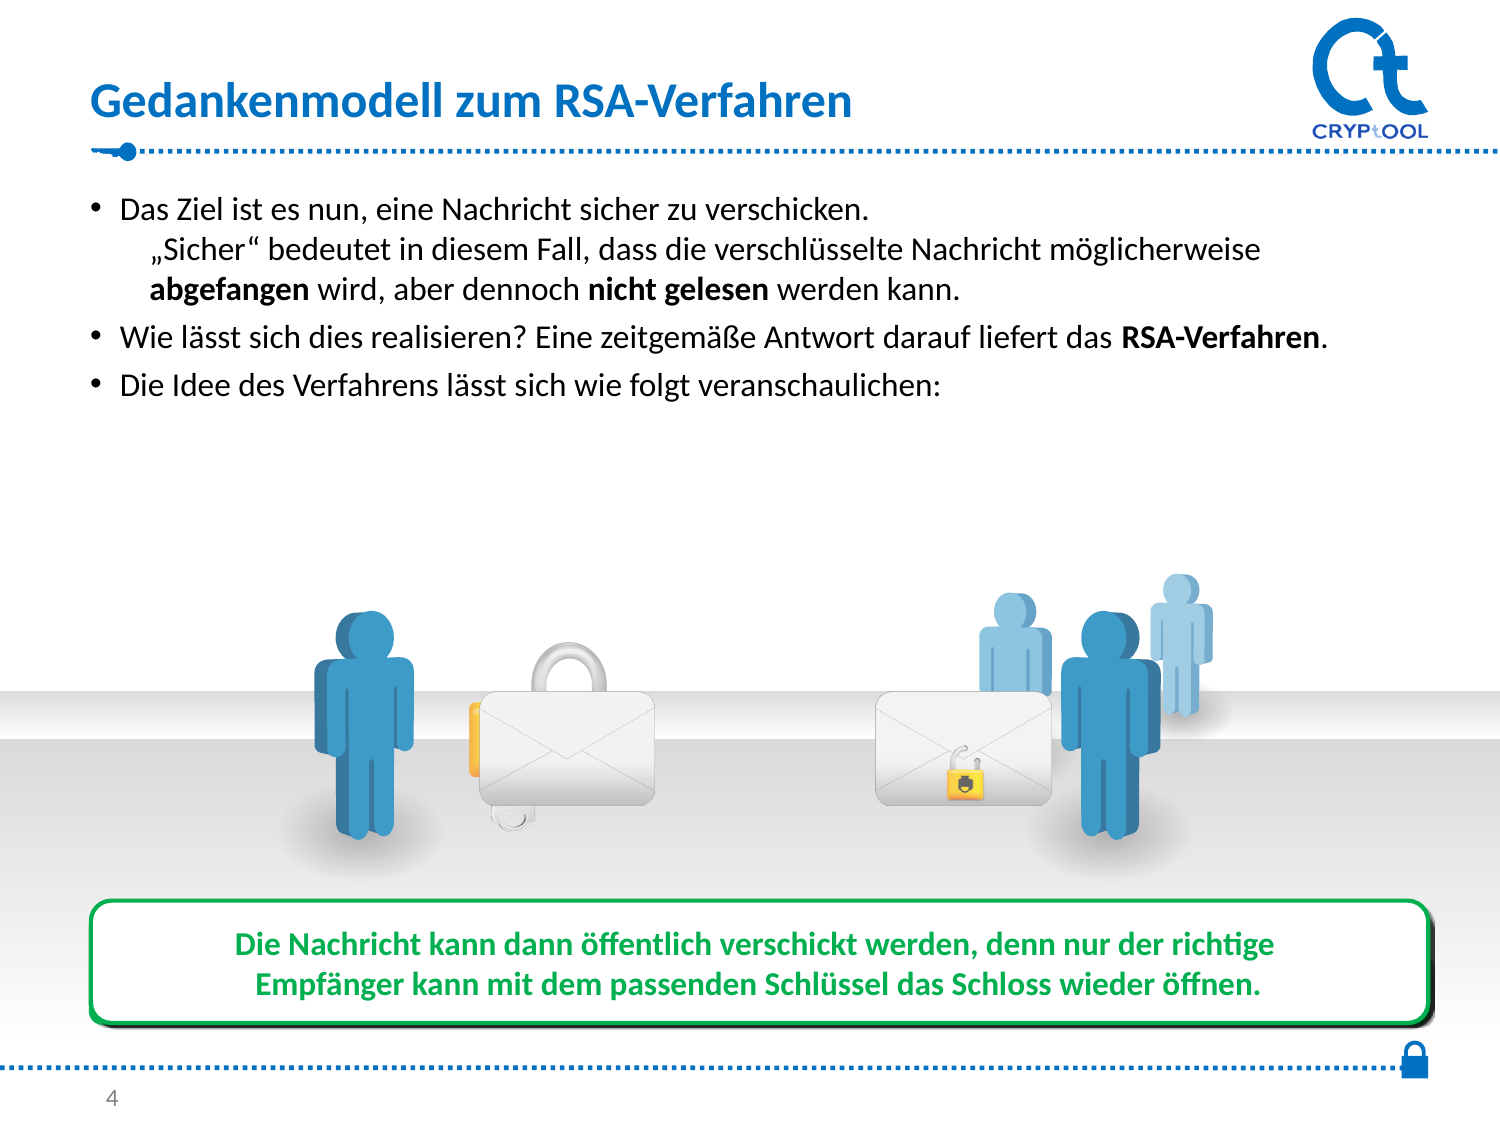

# Gedankenmodell zum RSA-Verfahren
Das Ziel ist es nun, eine Nachricht sicher zu verschicken.
„Sicher“ bedeutet in diesem Fall, dass die verschlüsselte Nachricht möglicherweise
abgefangen wird, aber dennoch nicht gelesen werden kann.
Wie lässt sich dies realisieren? Eine zeitgemäße Antwort darauf liefert das RSA-Verfahren.
Die Idee des Verfahrens lässt sich wie folgt veranschaulichen:
Die Nachricht kann dann öffentlich verschickt werden, denn nur der richtige
Empfänger kann mit dem passenden Schlüssel das Schloss wieder öffnen.
Die Idee ist, Schloss und Schlüssel voneinander zu trennen und Kopien
des Schlosses zu veröffentlichen, hingegen den Schlüssel geheim zu halten.
Möchte man jetzt jemanden etwas schicken,
nimmt man dessen Schloss und verschließt die Nachricht damit.
Jeder Teilnehmer hat ein Schloss mit passendem Schlüssel.